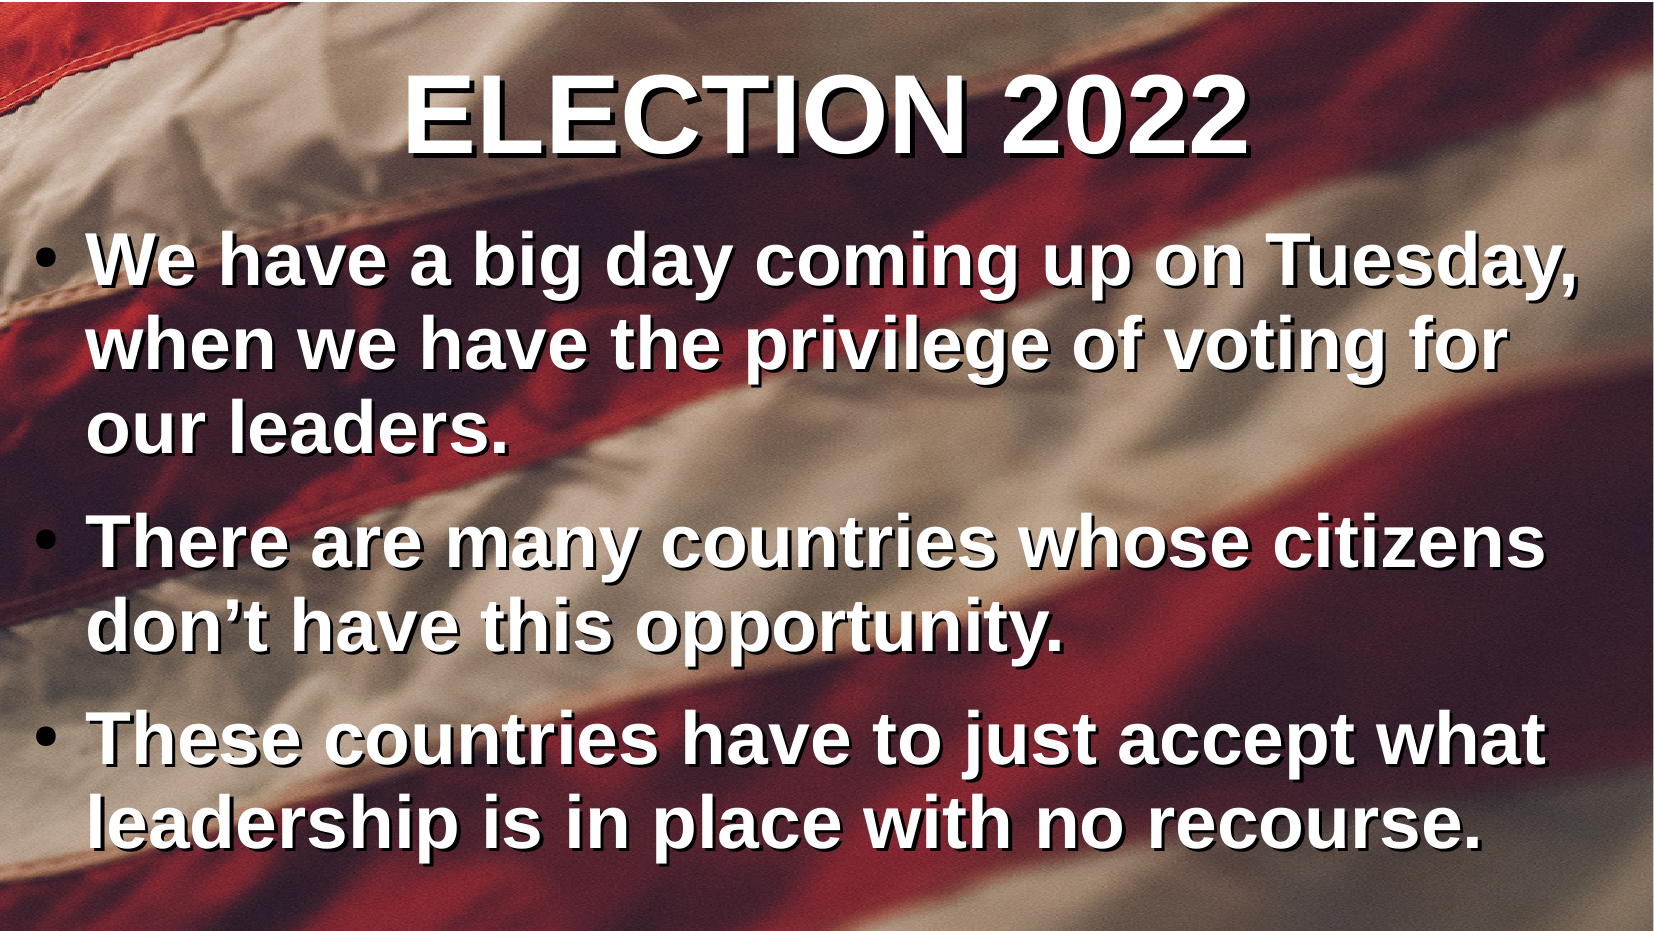

# ELECTION 2022
We have a big day coming up on Tuesday, when we have the privilege of voting for our leaders.
There are many countries whose citizens don’t have this opportunity.
These countries have to just accept what leadership is in place with no recourse.